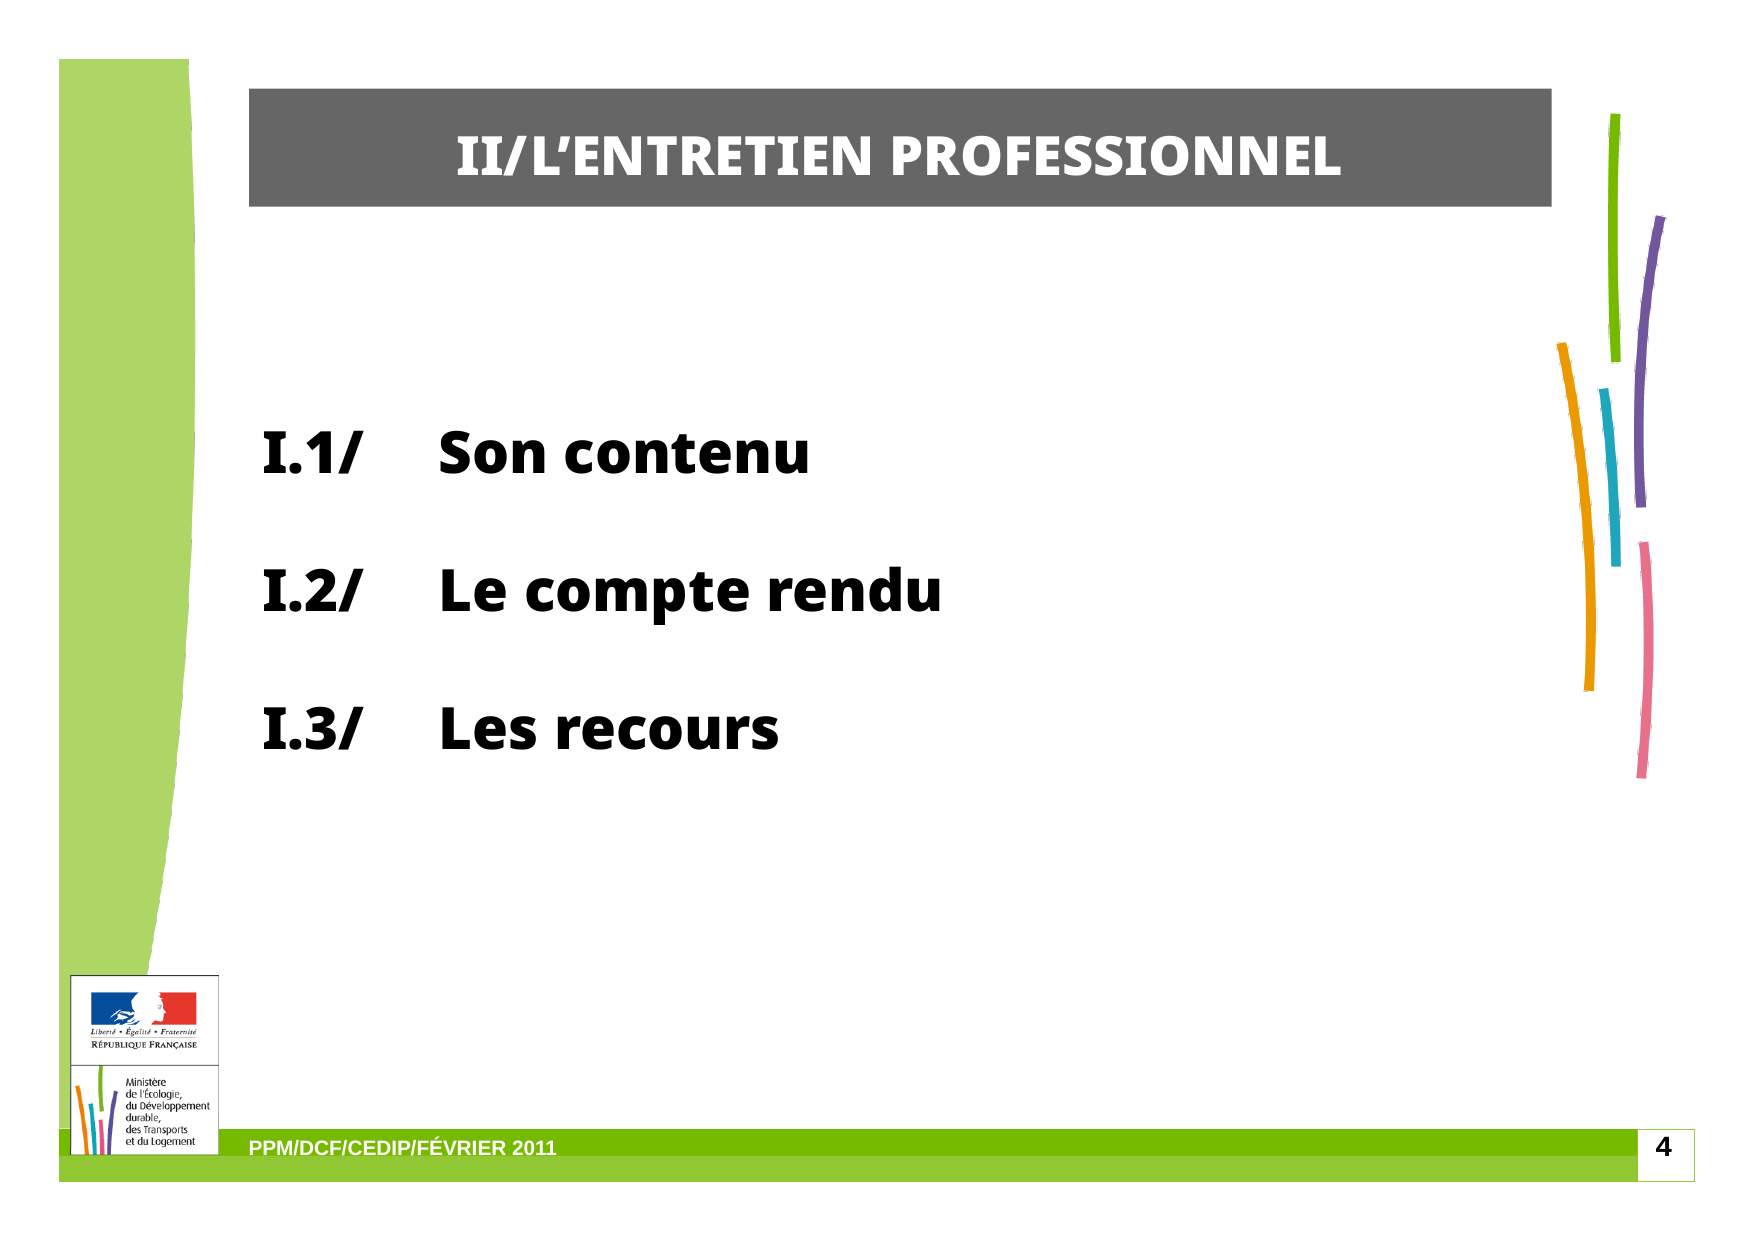

II/	L’ENTRETIEN PROFESSIONNEL
I.1/	Son contenu
I.2/	Le compte rendu
I.3/	Les recours
PPM/DCF/CEDIP/FÉVRIER 2011
4